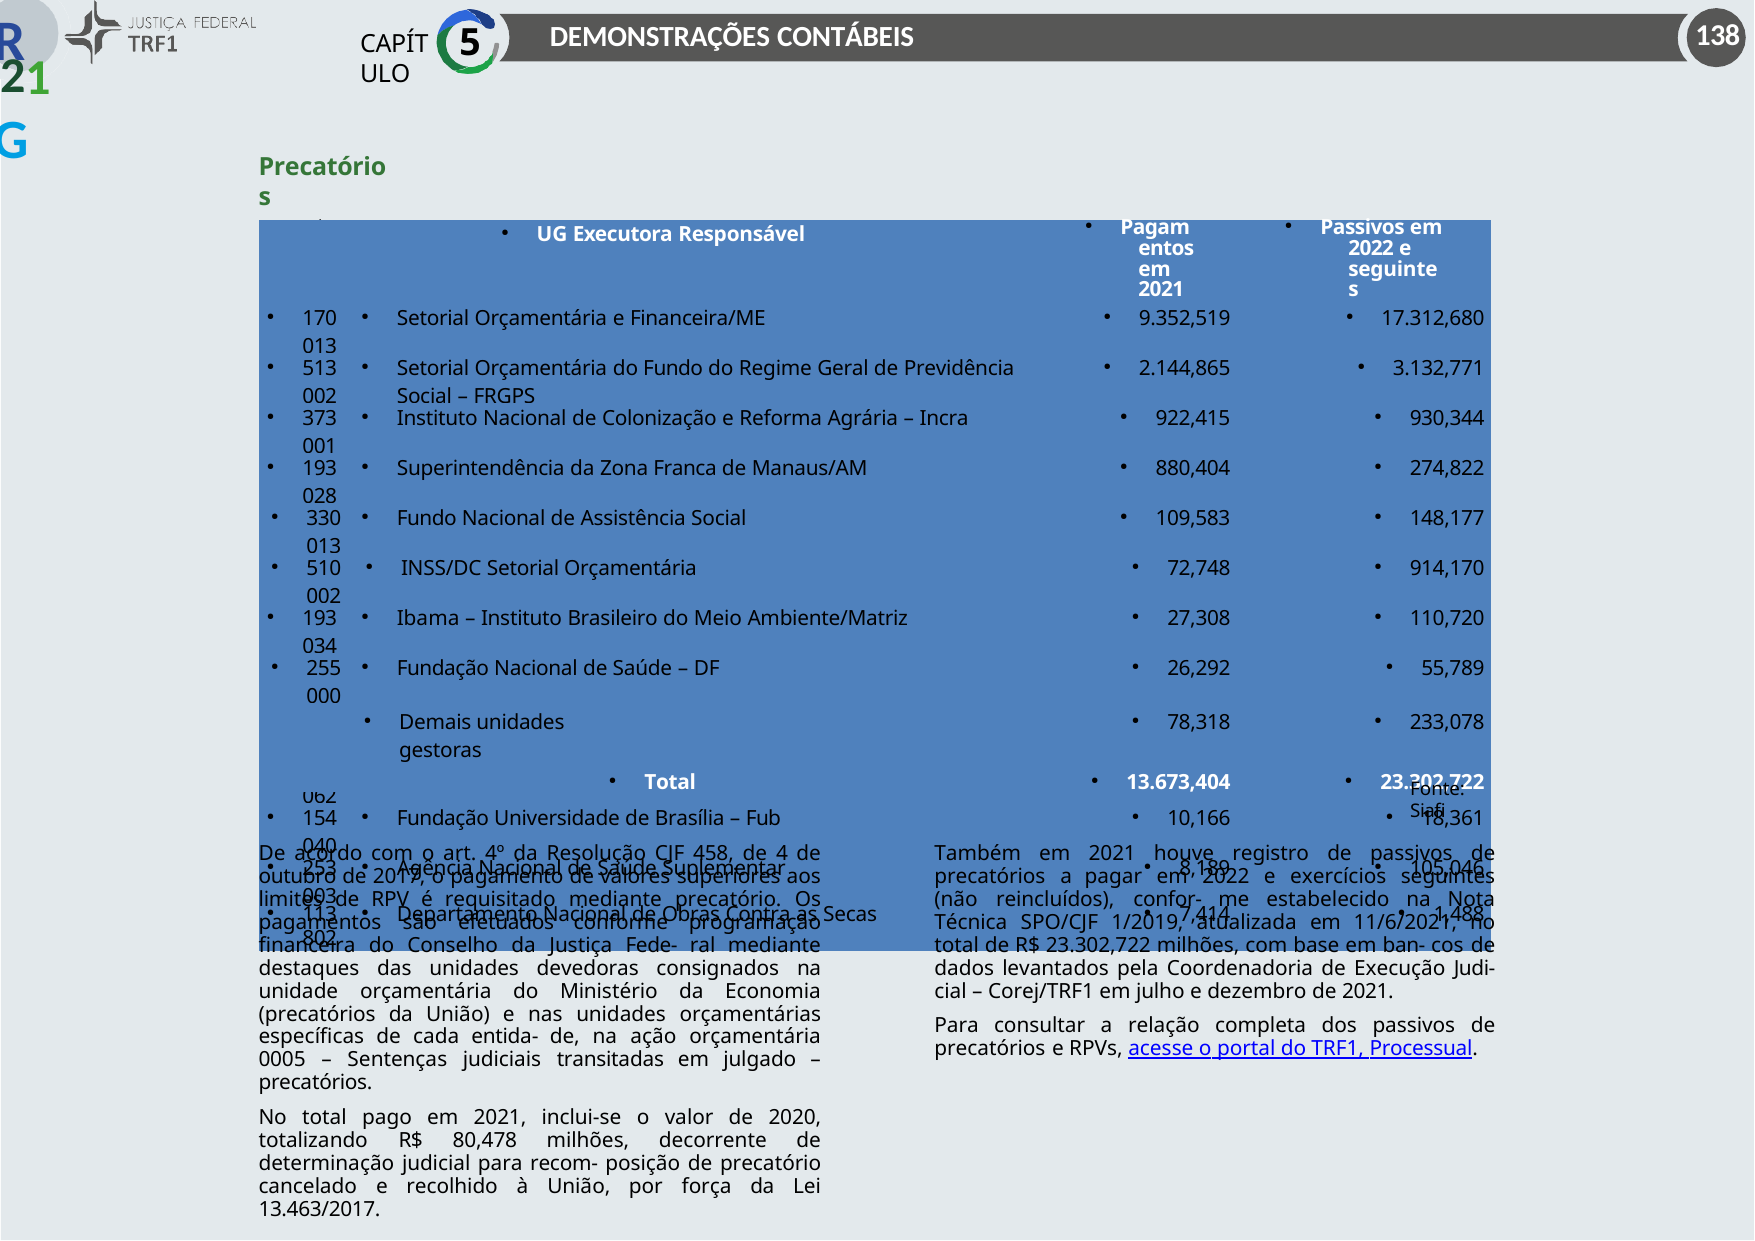

RG
138
21
DEMONSTRAÇÕES CONTÁBEIS
5
CAPÍTULO
Precatórios
(Em R$ milhões)
| UG Executora Responsável | | Pagamentos em 2021 | Passivos em 2022 e seguintes |
| --- | --- | --- | --- |
| 170013 | Setorial Orçamentária e Financeira/ME | 9.352,519 | 17.312,680 |
| 513002 | Setorial Orçamentária do Fundo do Regime Geral de Previdência Social – FRGPS | 2.144,865 | 3.132,771 |
| 373001 | Instituto Nacional de Colonização e Reforma Agrária – Incra | 922,415 | 930,344 |
| 193028 | Superintendência da Zona Franca de Manaus/AM | 880,404 | 274,822 |
| 330013 | Fundo Nacional de Assistência Social | 109,583 | 148,177 |
| 510002 | INSS/DC Setorial Orçamentária | 72,748 | 914,170 |
| 193034 | Ibama – Instituto Brasileiro do Meio Ambiente/Matriz | 27,308 | 110,720 |
| 255000 | Fundação Nacional de Saúde – DF | 26,292 | 55,789 |
| 443032 | Instituto Chico Mendes de Conservação da Biodiversidade | 21,349 | 56,755 |
| 153062 | Universidade Federal de Minas Gerais | 11,834 | 8,522 |
| 154040 | Fundação Universidade de Brasília – Fub | 10,166 | 18,361 |
| 253003 | Agência Nacional de Saúde Suplementar | 8,189 | 105,046 |
| 113802 | Departamento Nacional de Obras Contra as Secas | 7,414 | 1,488 |
| Demais unidades gestoras | | 78,318 | 233,078 |
| --- | --- | --- | --- |
| Total | | 13.673,404 | 23.302,722 |
Fonte: Siafi
De acordo com o art. 4º da Resolução CJF 458, de 4 de outubro de 2017, o pagamento de valores superiores aos limites de RPV é requisitado mediante precatório. Os pagamentos são efetuados conforme programação financeira do Conselho da Justiça Fede- ral mediante destaques das unidades devedoras consignados na unidade orçamentária do Ministério da Economia (precatórios da União) e nas unidades orçamentárias específicas de cada entida- de, na ação orçamentária 0005 – Sentenças judiciais transitadas em julgado – precatórios.
No total pago em 2021, inclui-se o valor de 2020, totalizando R$ 80,478 milhões, decorrente de determinação judicial para recom- posição de precatório cancelado e recolhido à União, por força da Lei 13.463/2017.
Também em 2021 houve registro de passivos de precatórios a pagar em 2022 e exercícios seguintes (não reincluídos), confor- me estabelecido na Nota Técnica SPO/CJF 1/2019, atualizada em 11/6/2021, no total de R$ 23.302,722 milhões, com base em ban- cos de dados levantados pela Coordenadoria de Execução Judi- cial – Corej/TRF1 em julho e dezembro de 2021.
Para consultar a relação completa dos passivos de precatórios e RPVs, acesse o portal do TRF1, Processual.